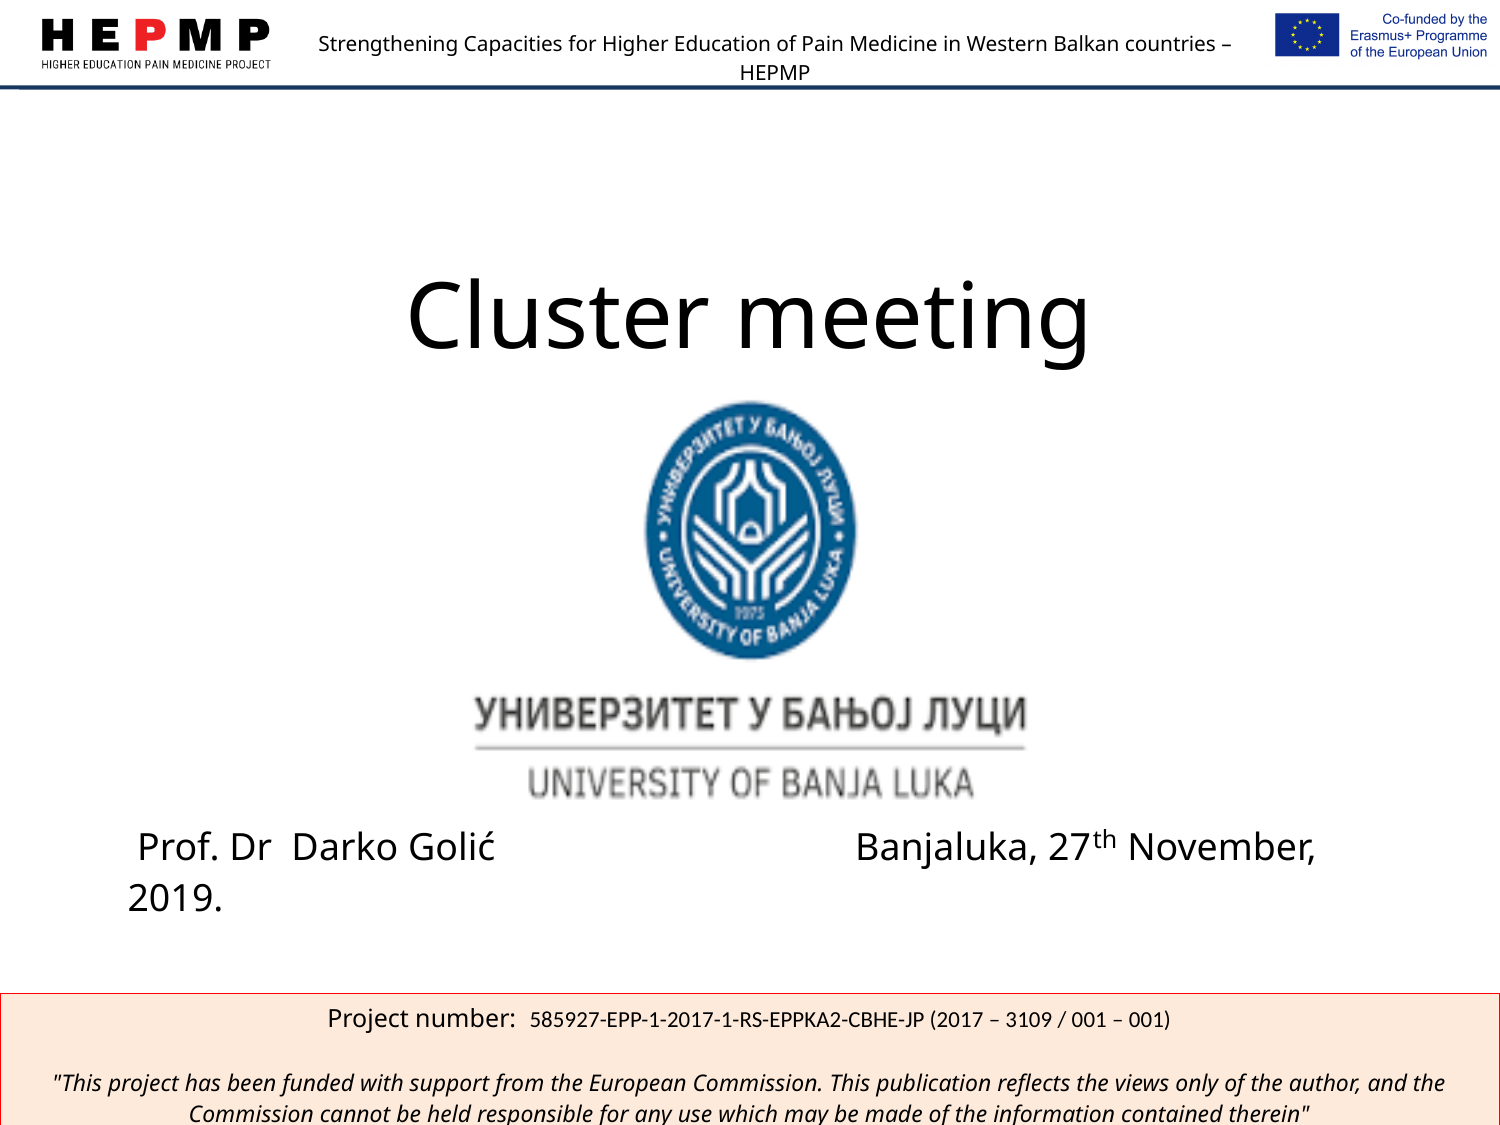

# Cluster meeting
 Prof. Dr Darko Golić Banjaluka, 27th November, 2019.